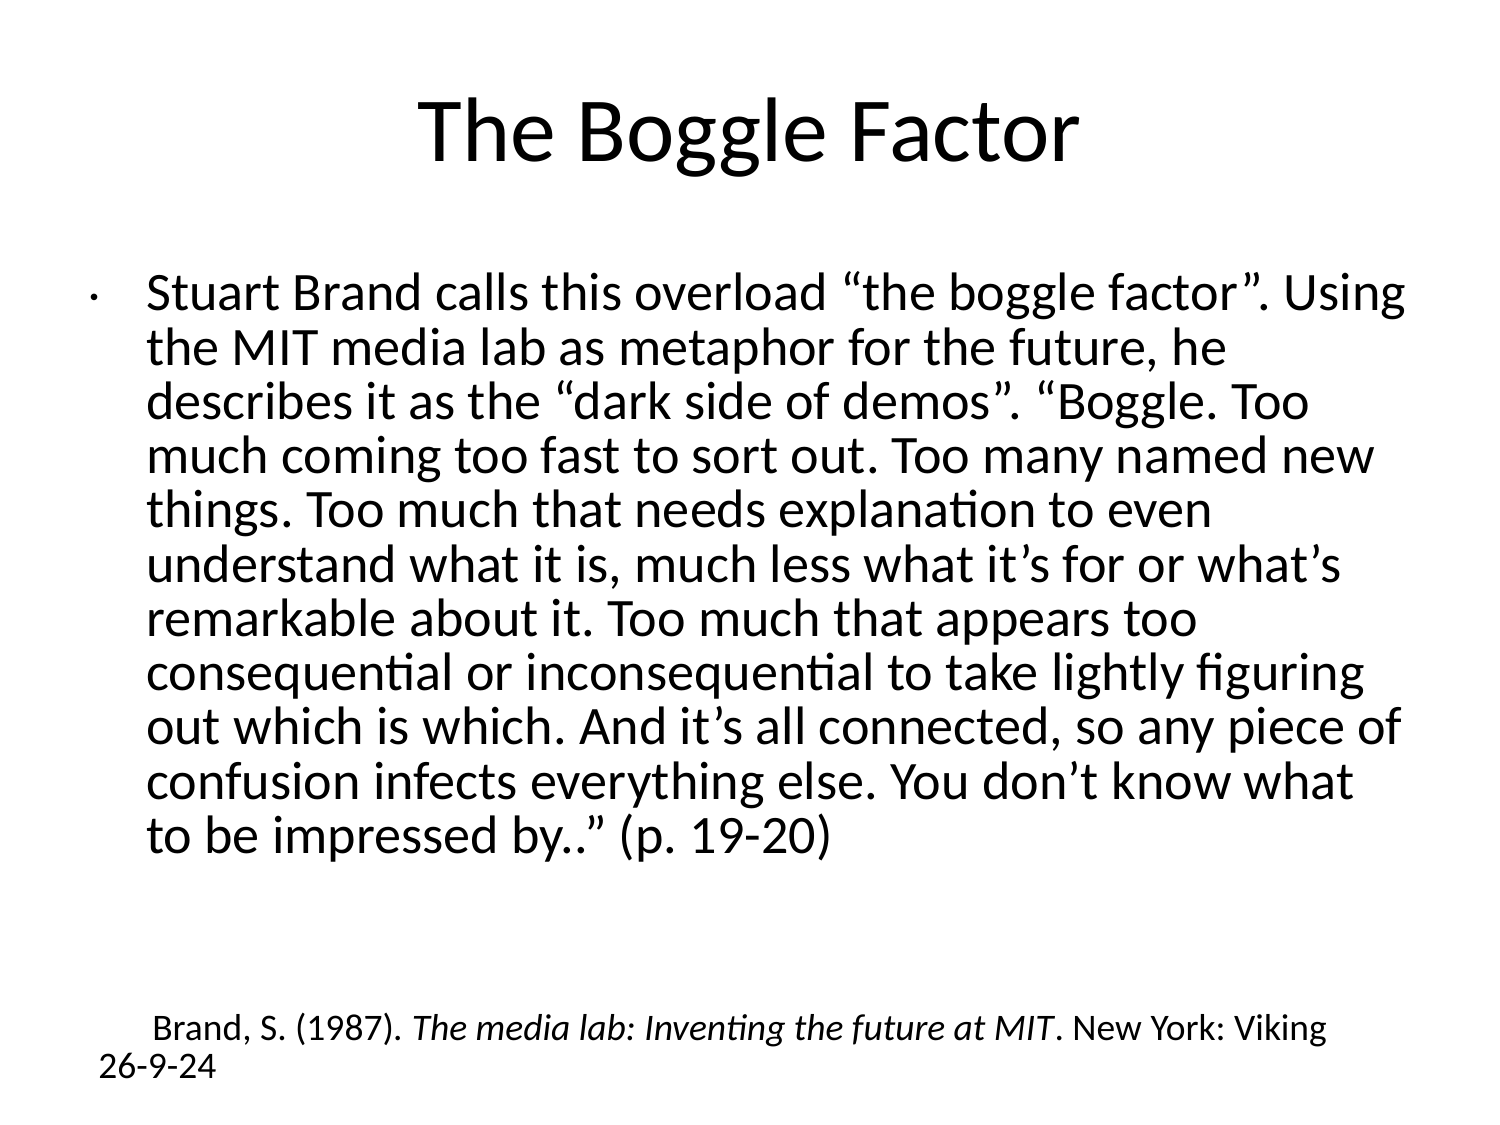

# The Boggle Factor
Stuart Brand calls this overload “the boggle factor”. Using the MIT media lab as metaphor for the future, he describes it as the “dark side of demos”. “Boggle. Too much coming too fast to sort out. Too many named new things. Too much that needs explanation to even understand what it is, much less what it’s for or what’s remarkable about it. Too much that appears too consequential or inconsequential to take lightly figuring out which is which. And it’s all connected, so any piece of confusion infects everything else. You don’t know what to be impressed by..” (p. 19-20)
Brand, S. (1987). The media lab: Inventing the future at MIT. New York: Viking